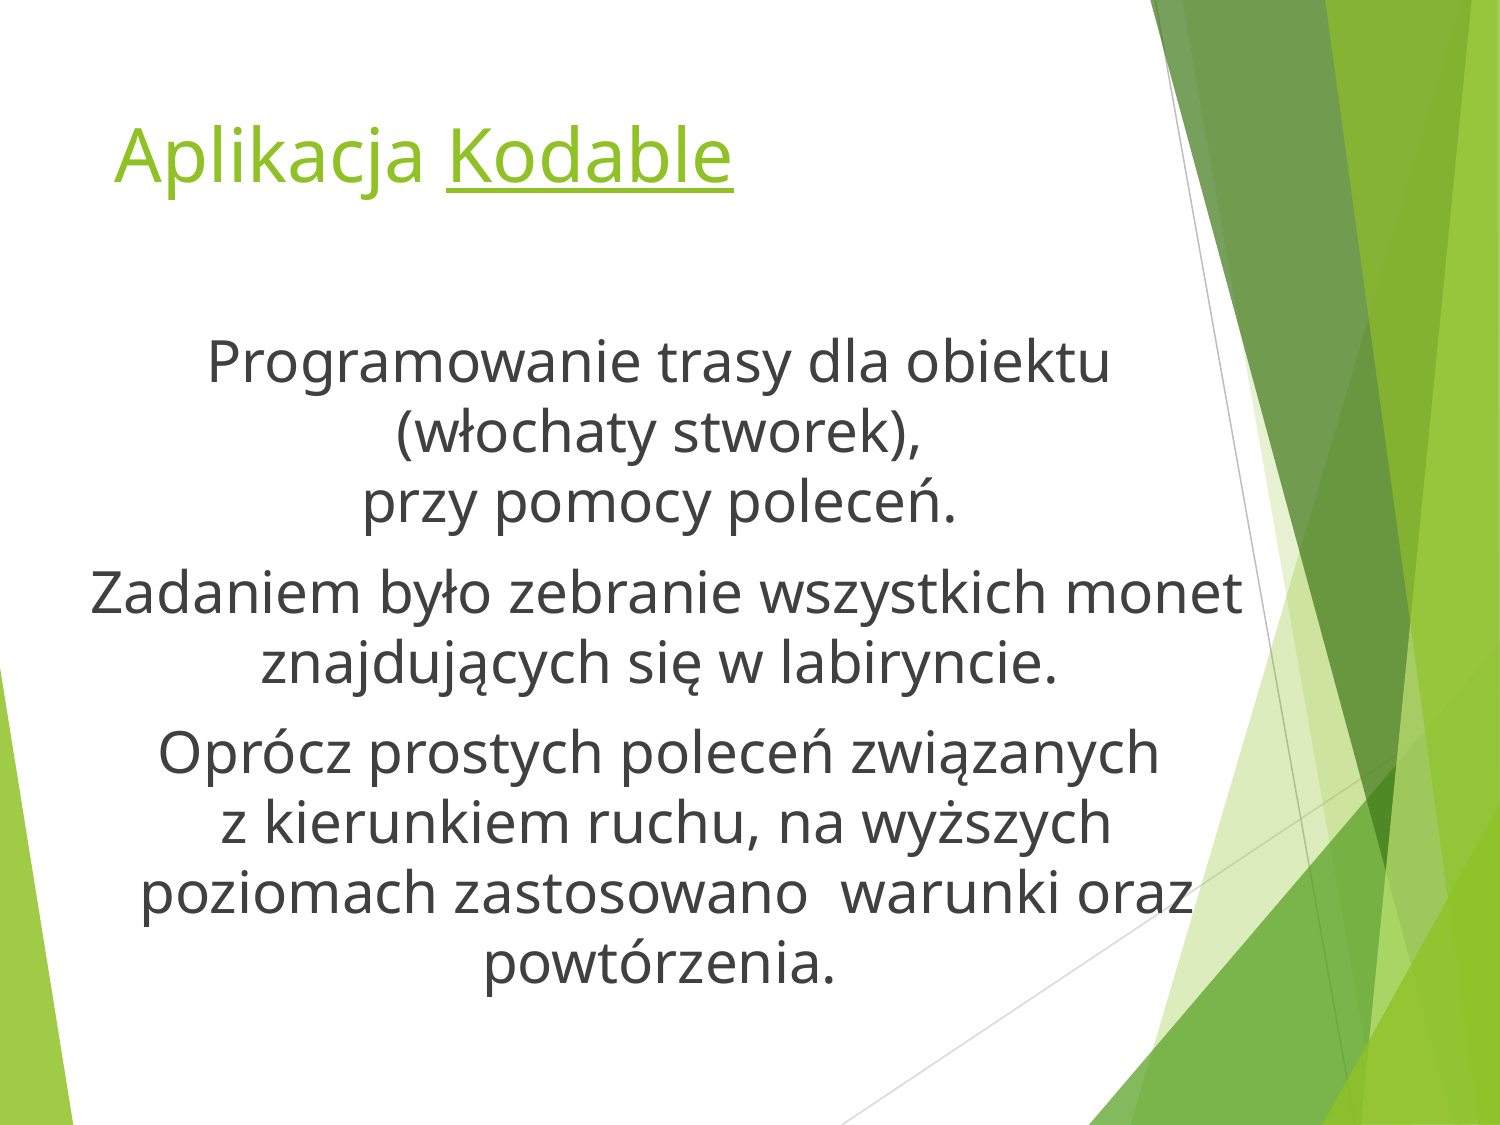

# Aplikacja Kodable
Programowanie trasy dla obiektu
(włochaty stworek),
przy pomocy poleceń.
Zadaniem było zebranie wszystkich monet znajdujących się w labiryncie.
Oprócz prostych poleceń związanych
z kierunkiem ruchu, na wyższych poziomach zastosowano warunki oraz powtórzenia.